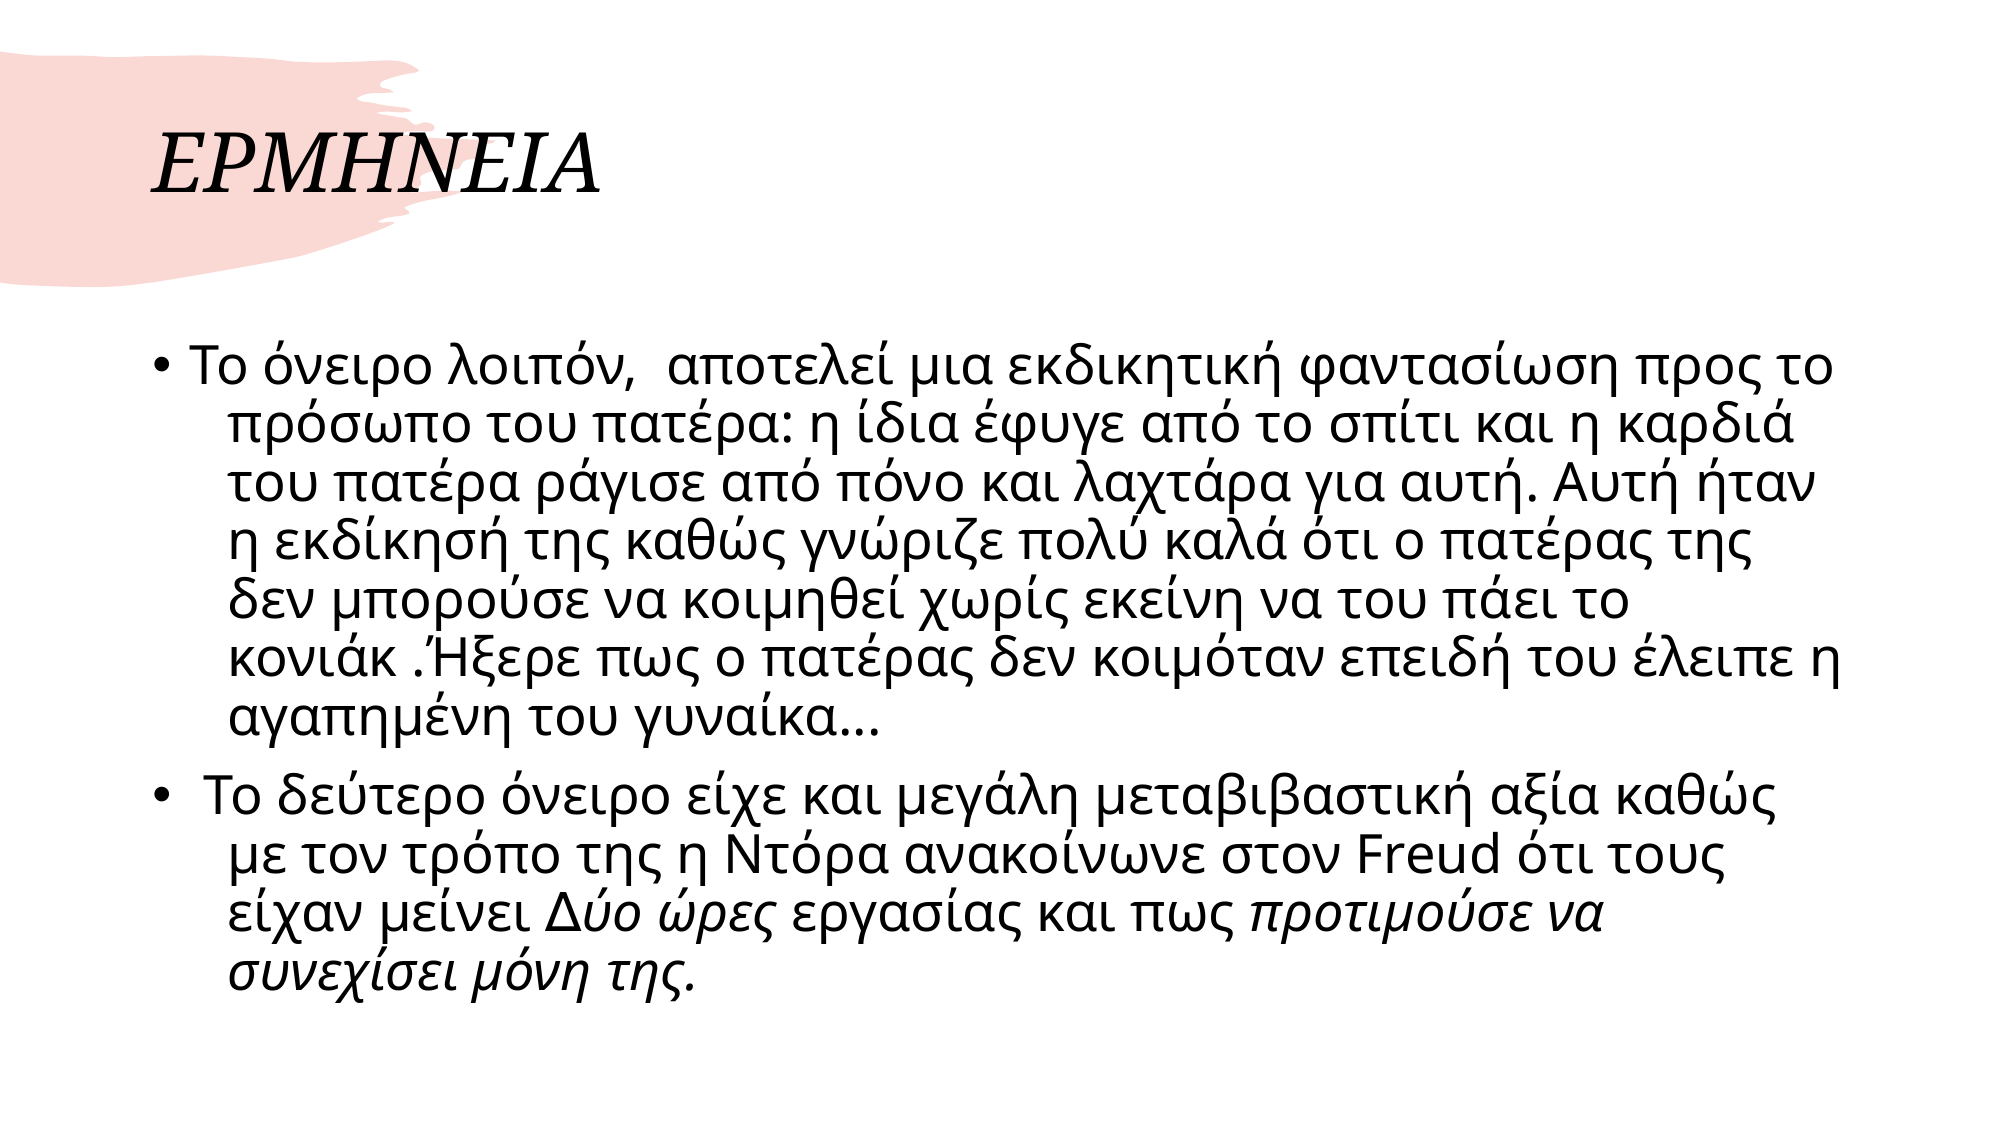

# ΕΡΜΗΝΕΙΑ
Το όνειρο λοιπόν,  αποτελεί µια εκδικητική φαντασίωση προς το πρόσωπο του πατέρα: η ίδια έφυγε από το σπίτι και η καρδιά του πατέρα ράγισε από πόνο και λαχτάρα για αυτή. Αυτή ήταν η εκδίκησή της καθώς γνώριζε πολύ καλά ότι ο πατέρας της δεν µπορούσε να κοιμηθεί χωρίς εκείνη να του πάει το κονιάκ .Ήξερε πως ο πατέρας δεν κοιμόταν επειδή του έλειπε η αγαπημένη του γυναίκα...
 Το δεύτερο όνειρο είχε και µεγάλη µεταβιβαστική αξία καθώς µε τον τρόπο της η Ντόρα ανακοίνωνε στον Freud ότι τους είχαν µείνει ∆ύο ώρες εργασίας και πως προτιµούσε να συνεχίσει µόνη της.